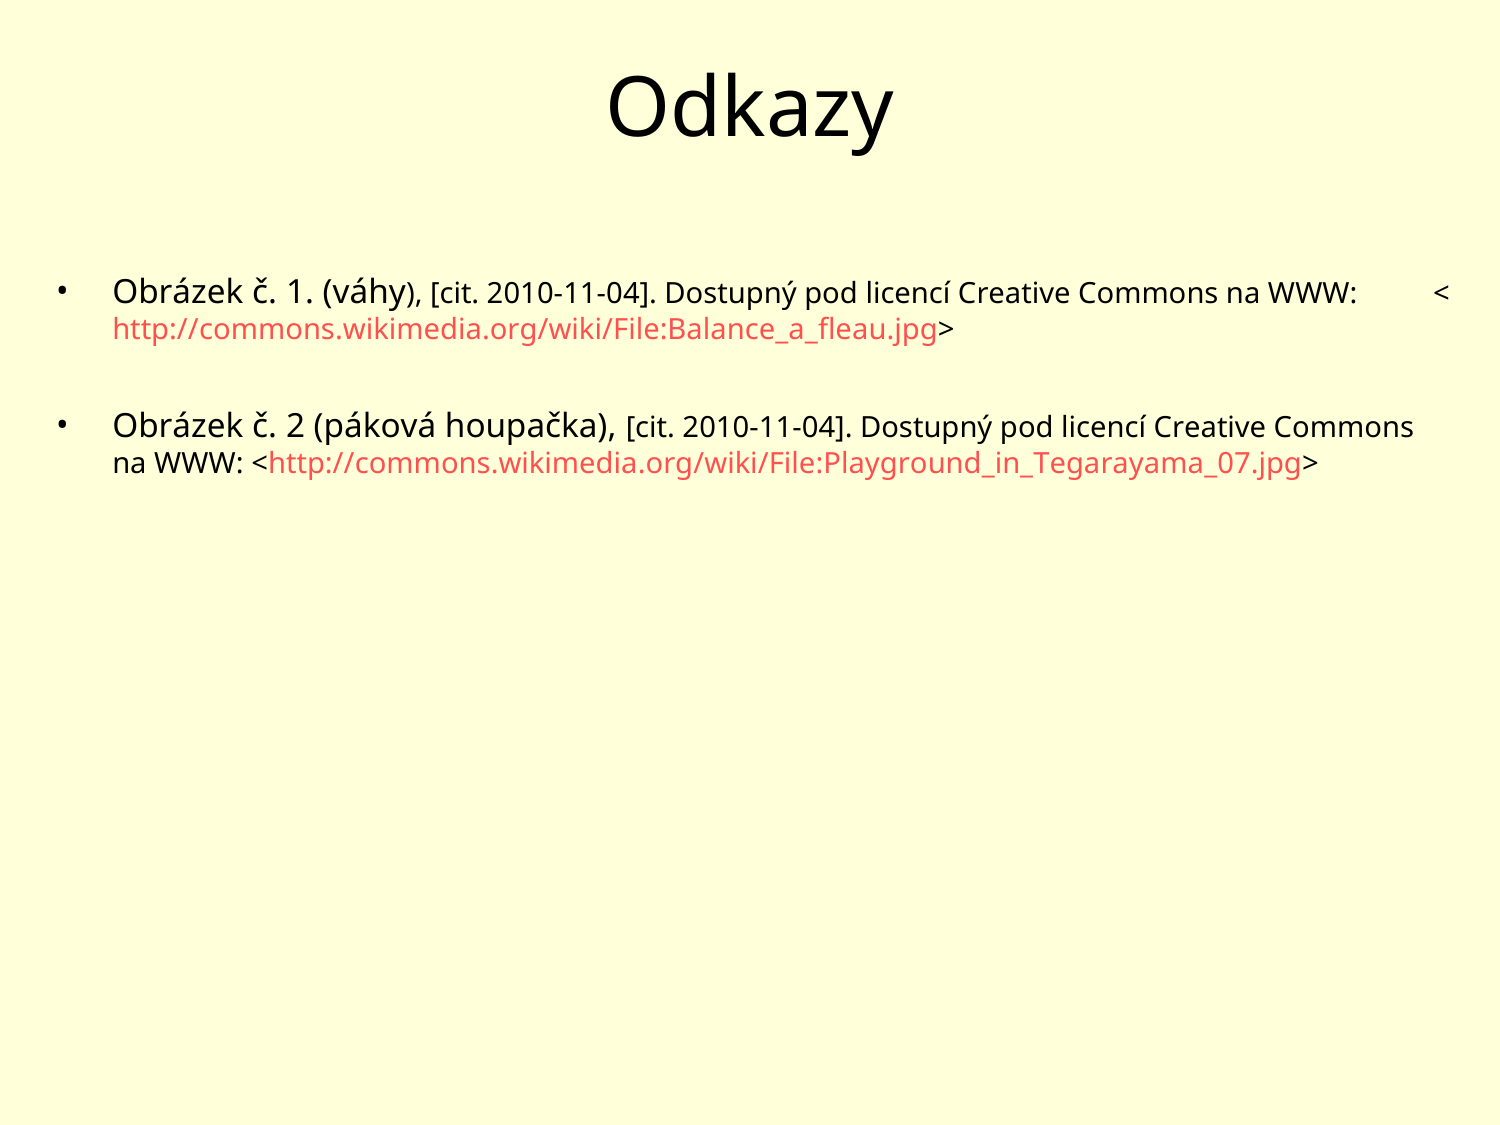

# Odkazy
Obrázek č. 1. (váhy), [cit. 2010-11-04]. Dostupný pod licencí Creative Commons na WWW: <http://commons.wikimedia.org/wiki/File:Balance_a_fleau.jpg>
Obrázek č. 2 (páková houpačka), [cit. 2010-11-04]. Dostupný pod licencí Creative Commons na WWW: <http://commons.wikimedia.org/wiki/File:Playground_in_Tegarayama_07.jpg>